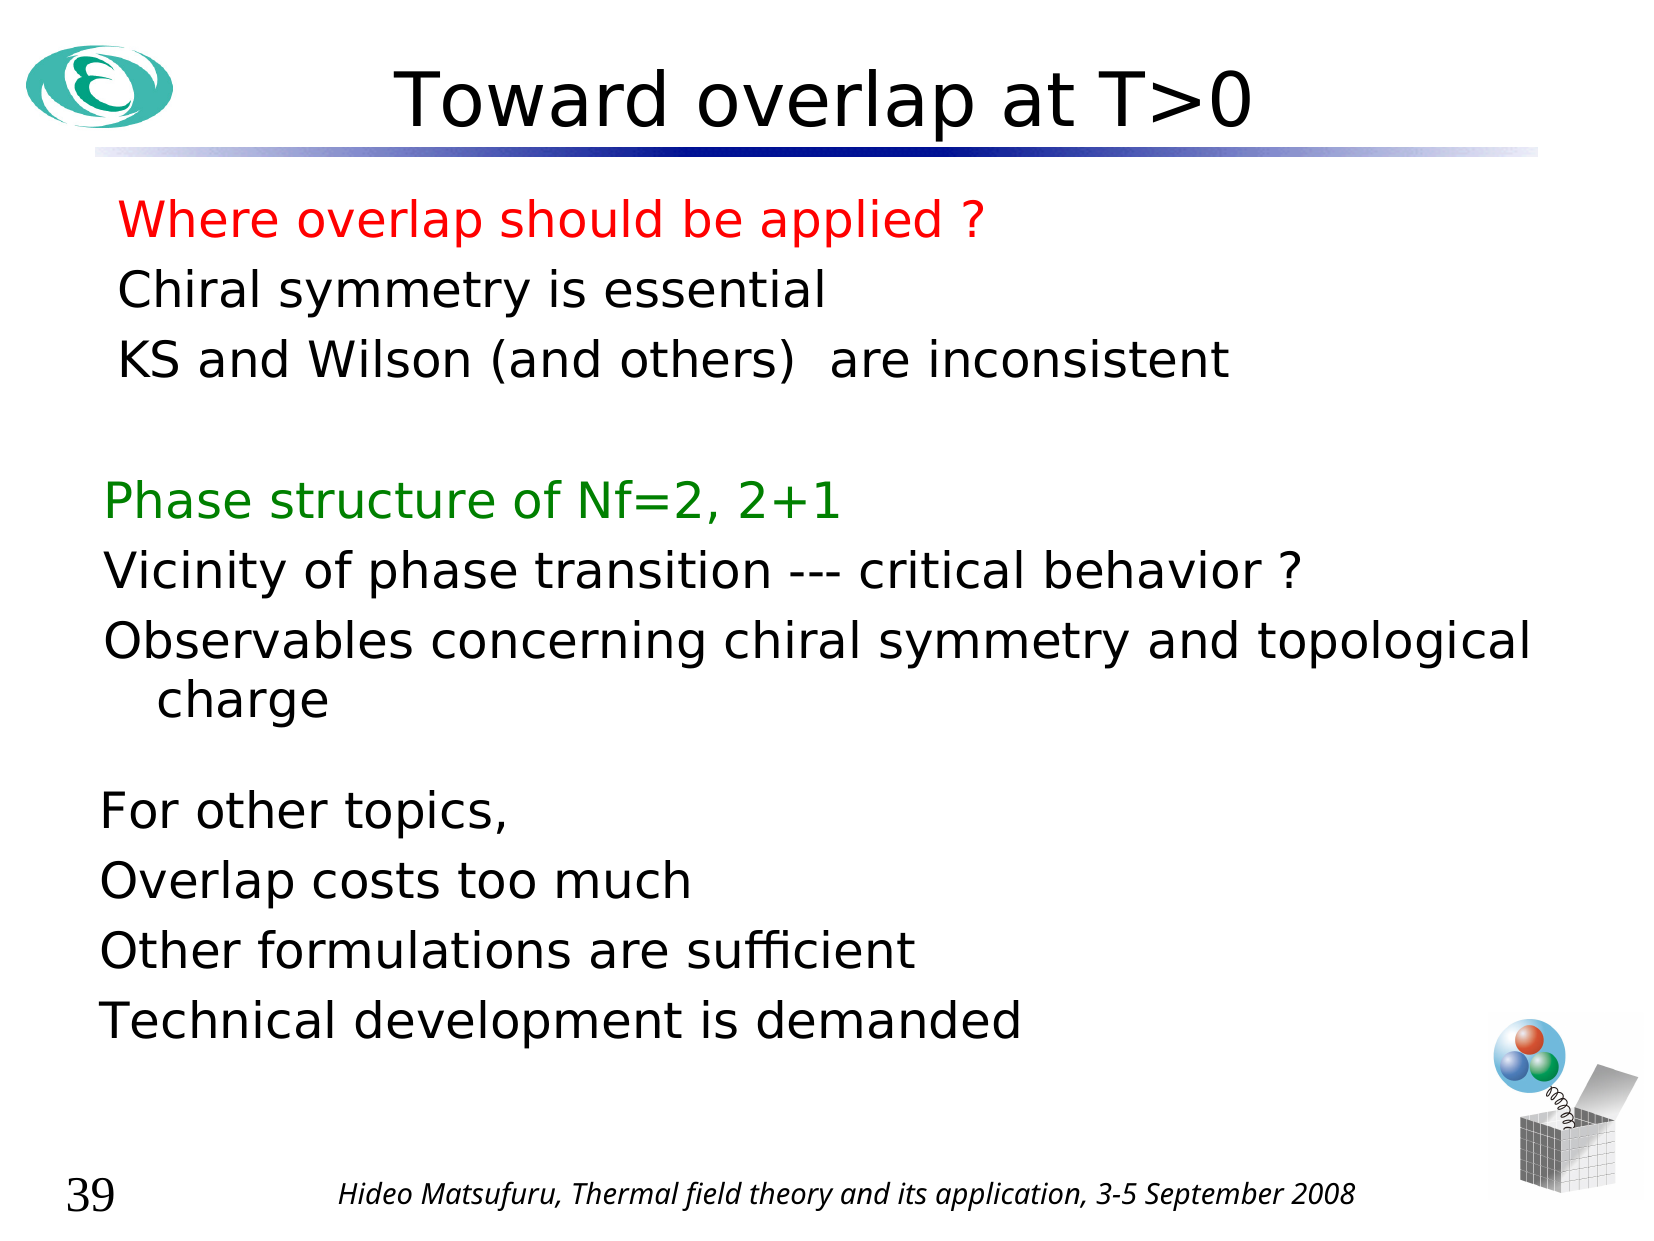

# Toward overlap at T>0
Where overlap should be applied ?
Chiral symmetry is essential
KS and Wilson (and others) are inconsistent
Phase structure of Nf=2, 2+1
Vicinity of phase transition --- critical behavior ?
Observables concerning chiral symmetry and topological charge
For other topics,
Overlap costs too much
Other formulations are sufficient
Technical development is demanded